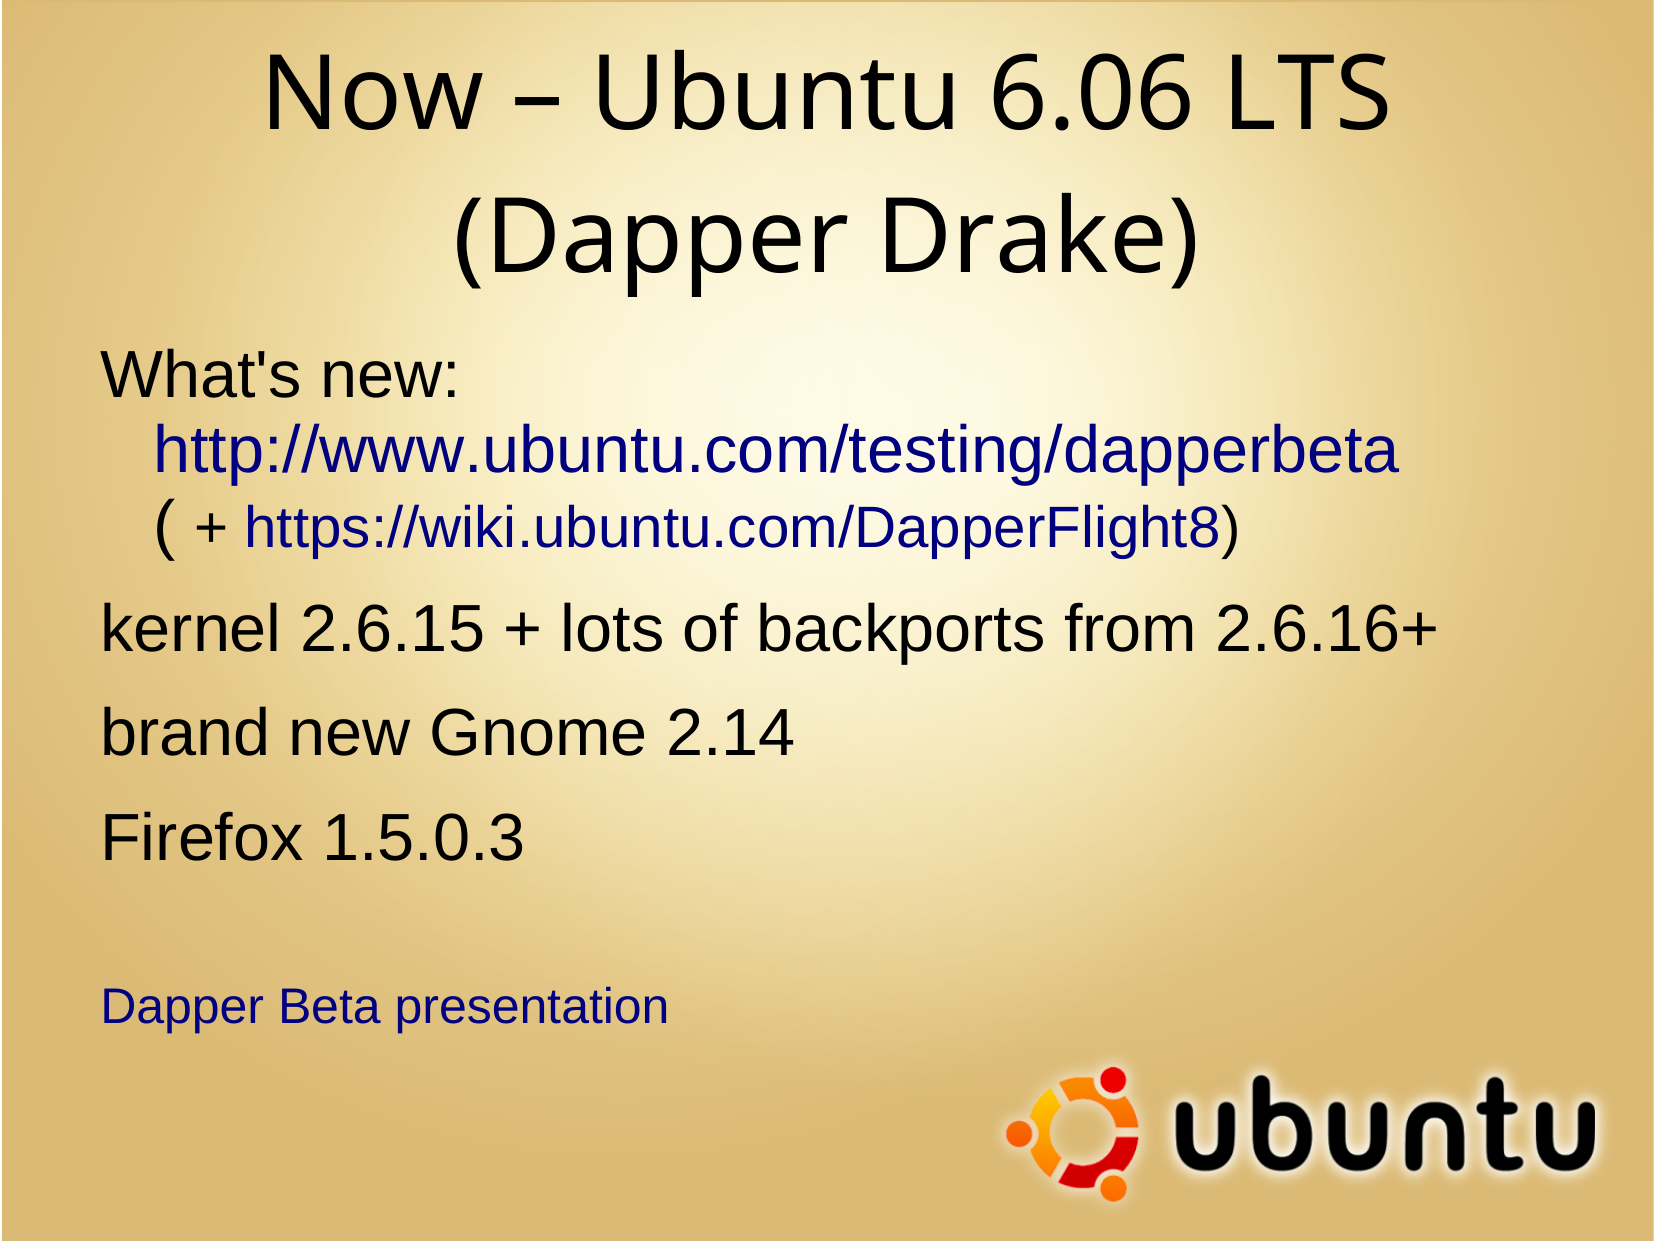

# Now – Ubuntu 6.06 LTS (Dapper Drake)
What's new: http://www.ubuntu.com/testing/dapperbeta
( + https://wiki.ubuntu.com/DapperFlight8)
kernel 2.6.15 + lots of backports from 2.6.16+
brand new Gnome 2.14
Firefox 1.5.0.3
Dapper Beta presentation